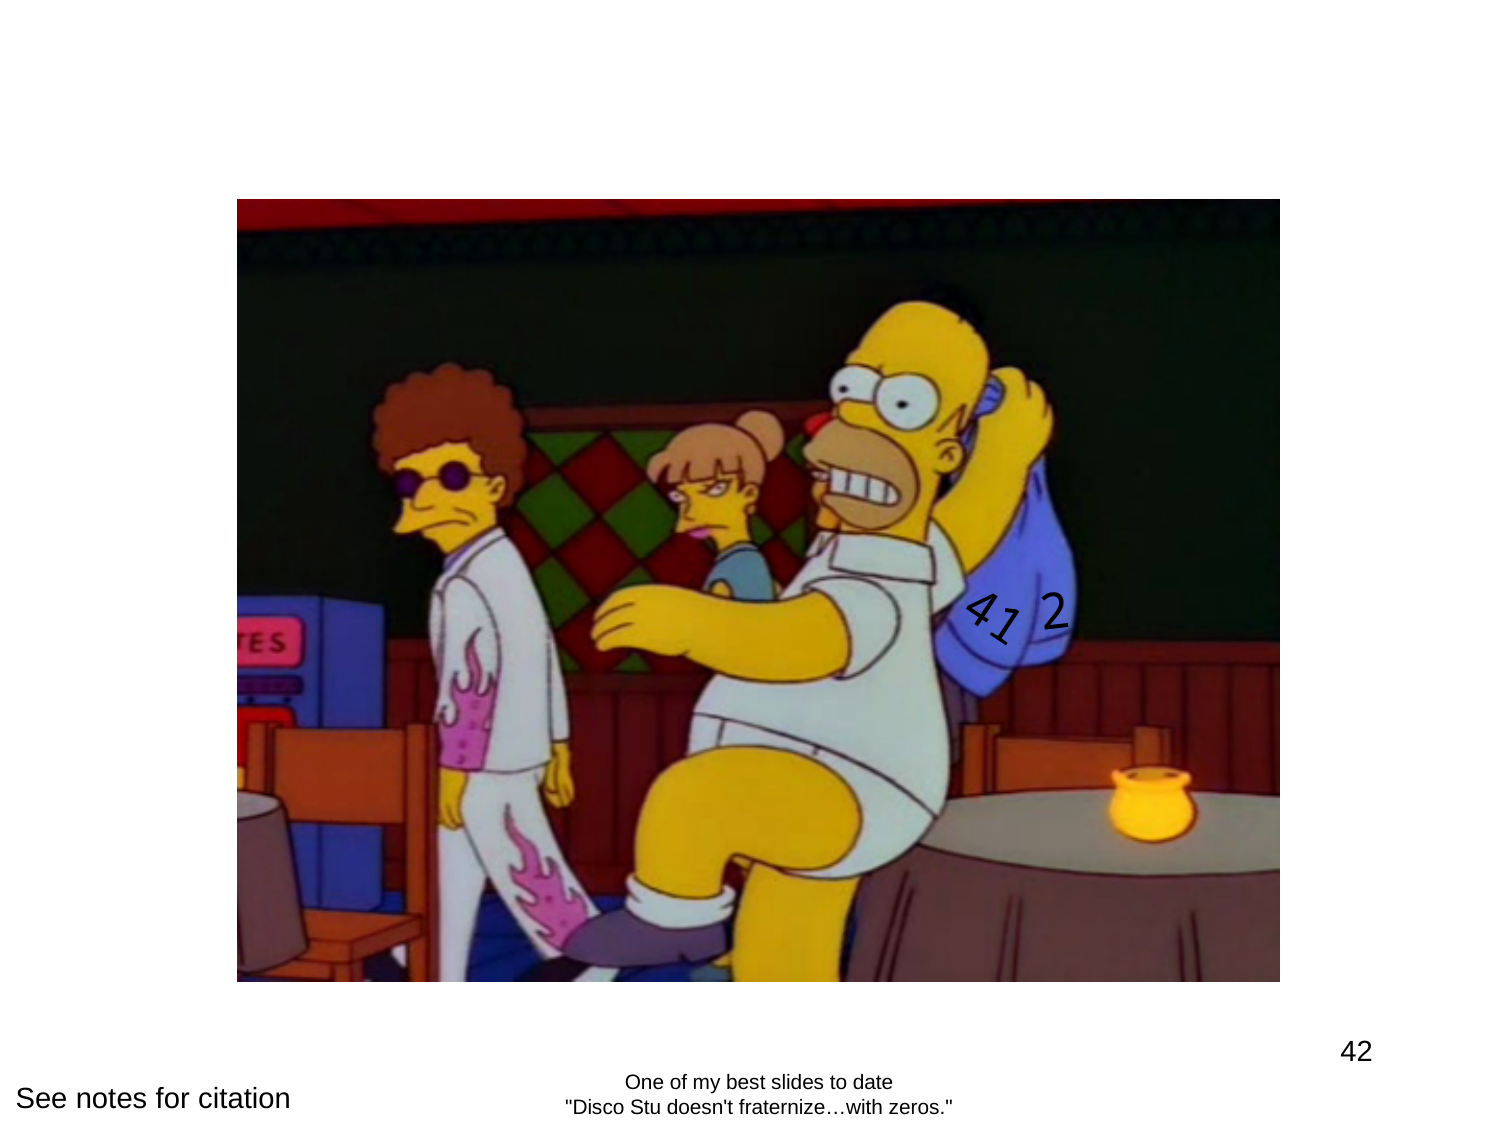

2
41
One of my best slides to date
"Disco Stu doesn't fraternize…with zeros."
See notes for citation